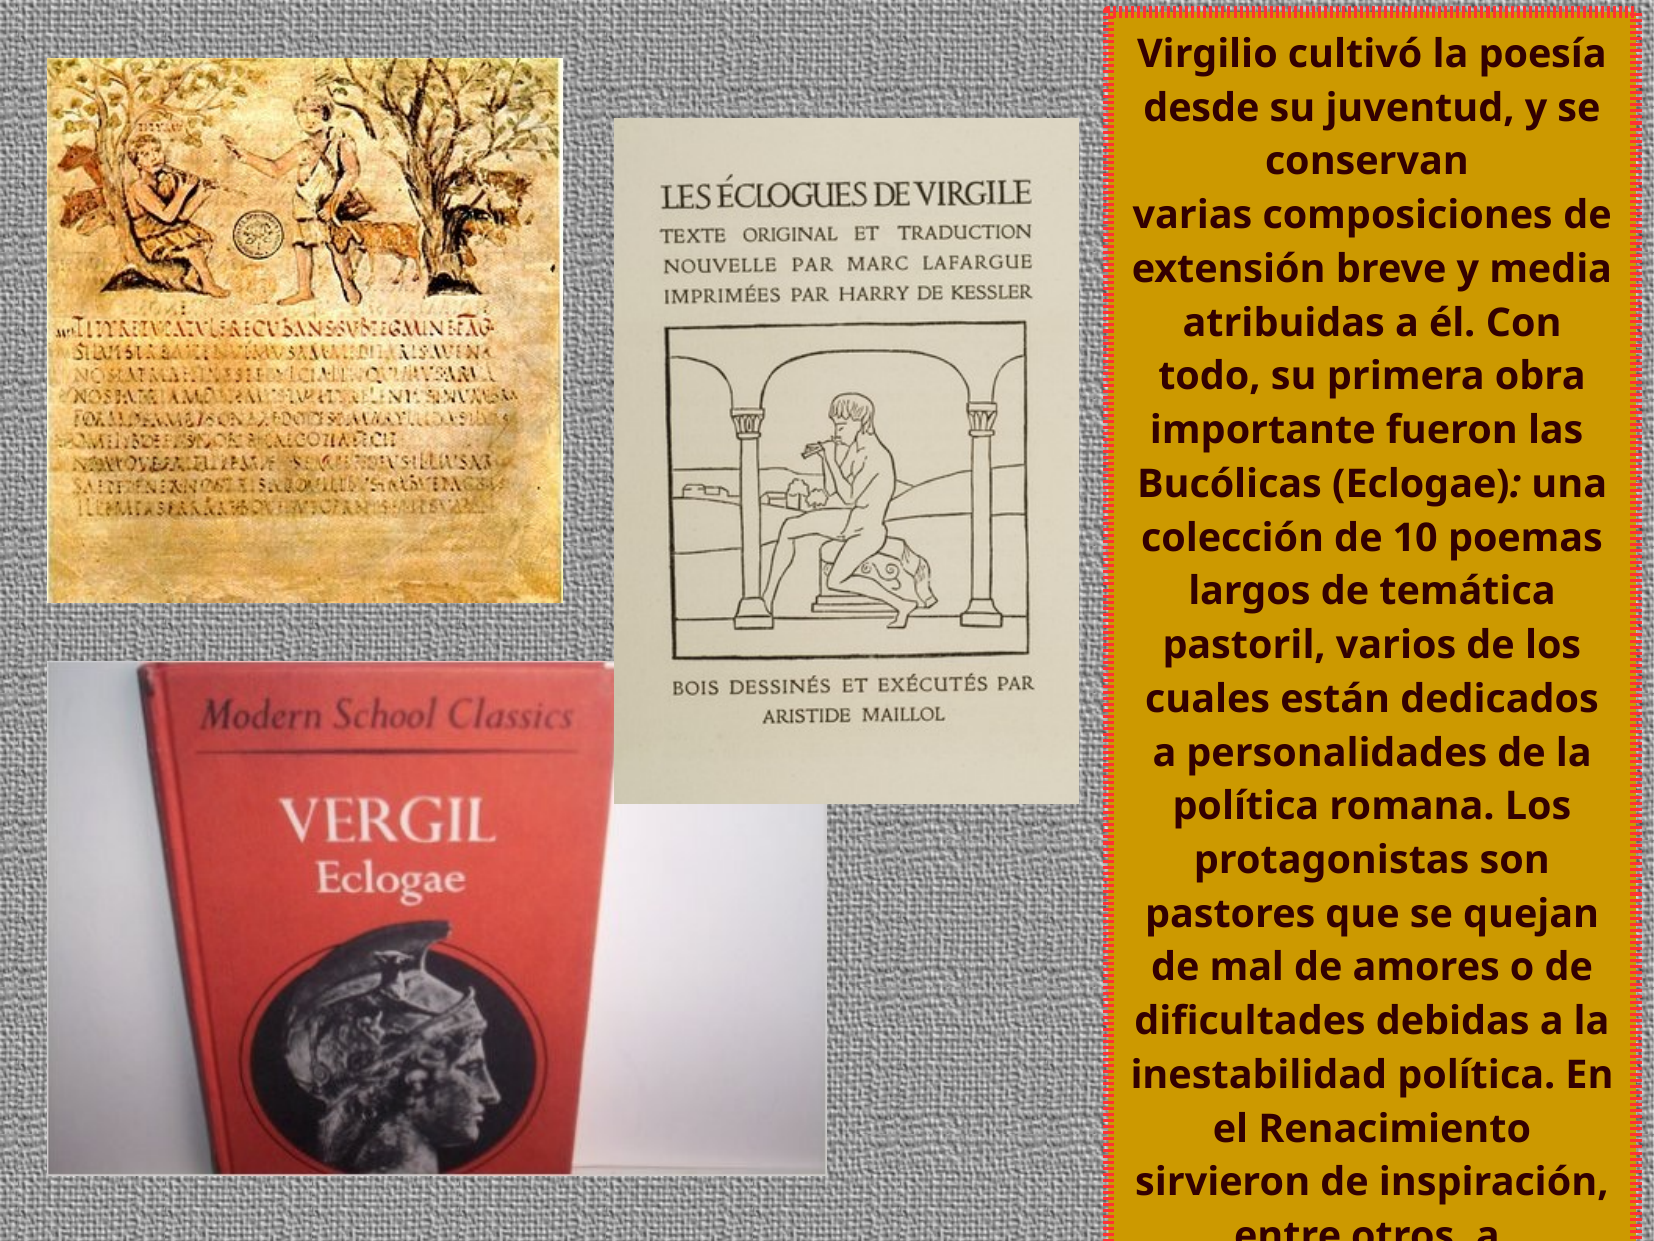

Virgilio cultivó la poesía desde su juventud, y se conservan varias composiciones de extensión breve y media atribuidas a él. Con todo, su primera obra importante fueron las Bucólicas (Eclogae): una colección de 10 poemas largos de temática pastoril, varios de los cuales están dedicados a personalidades de la política romana. Los protagonistas son pastores que se quejan de mal de amores o de dificultades debidas a la inestabilidad política. En el Renacimiento sirvieron de inspiración, entre otros, a Garcilaso de la Vega y a Petrarca.